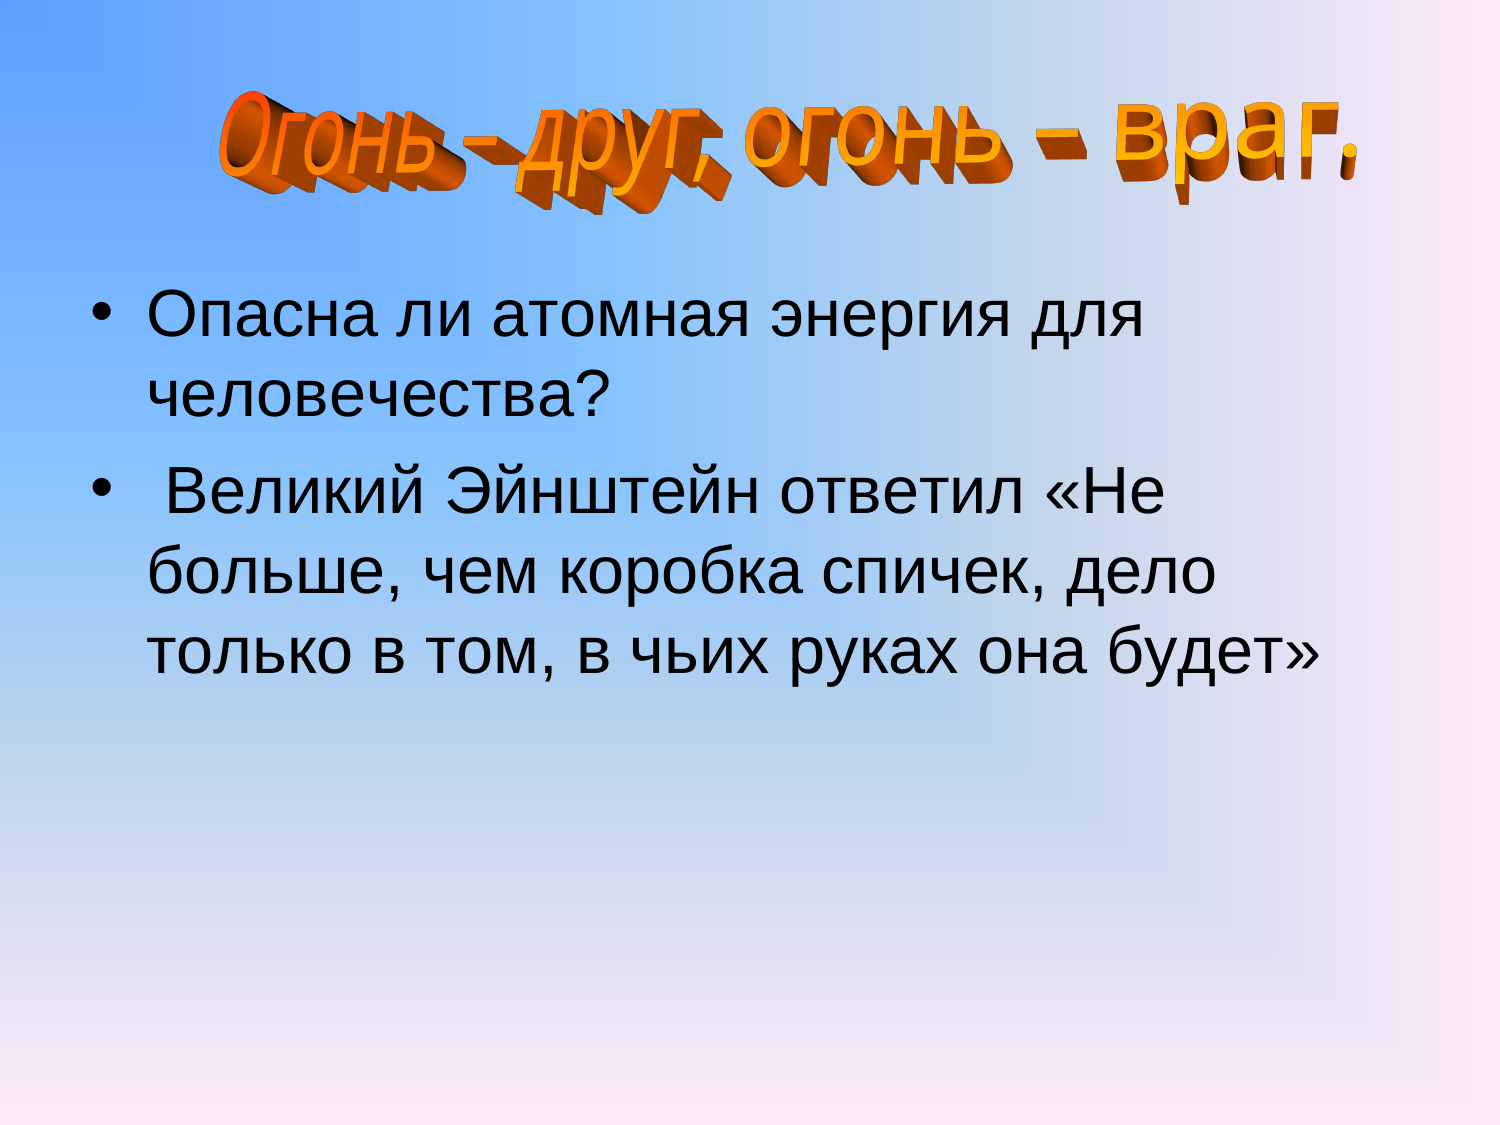

Огонь – друг, огонь – враг.
# Опасна ли атомная энергия для человечества?
 Великий Эйнштейн ответил «Не больше, чем коробка спичек, дело только в том, в чьих руках она будет»